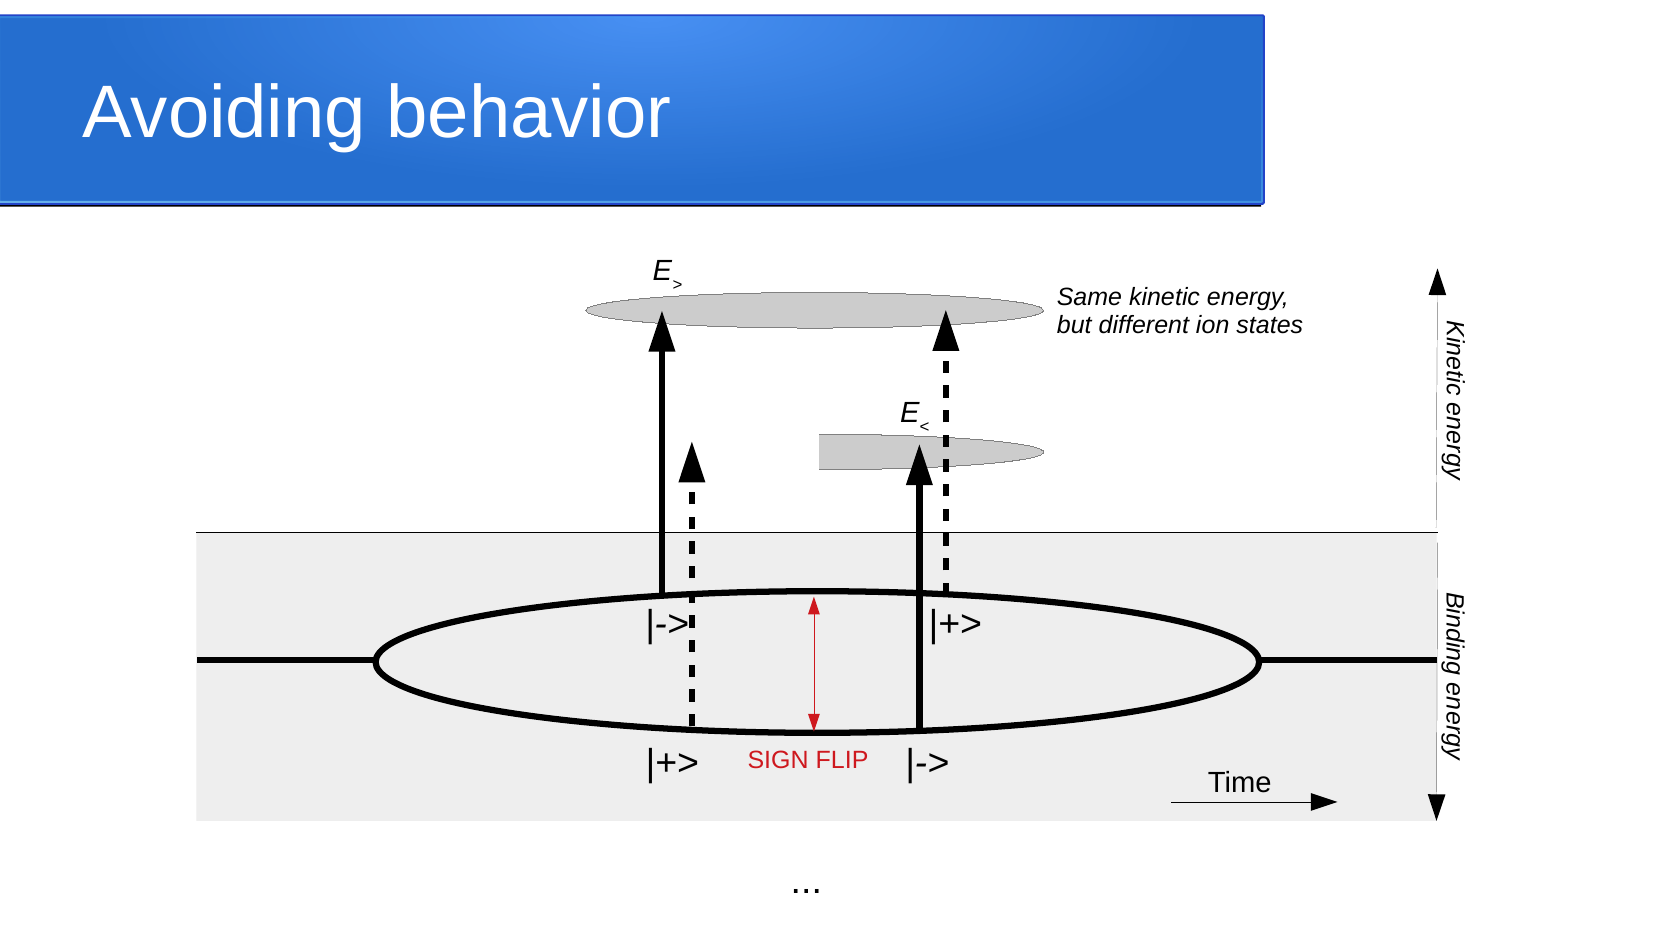

# Avoiding behavior
E>
Same kinetic energy, but different ion states
Kinetic energy
E<
|->
|+>
Binding energy
|+>
|->
SIGN FLIP
Time
...